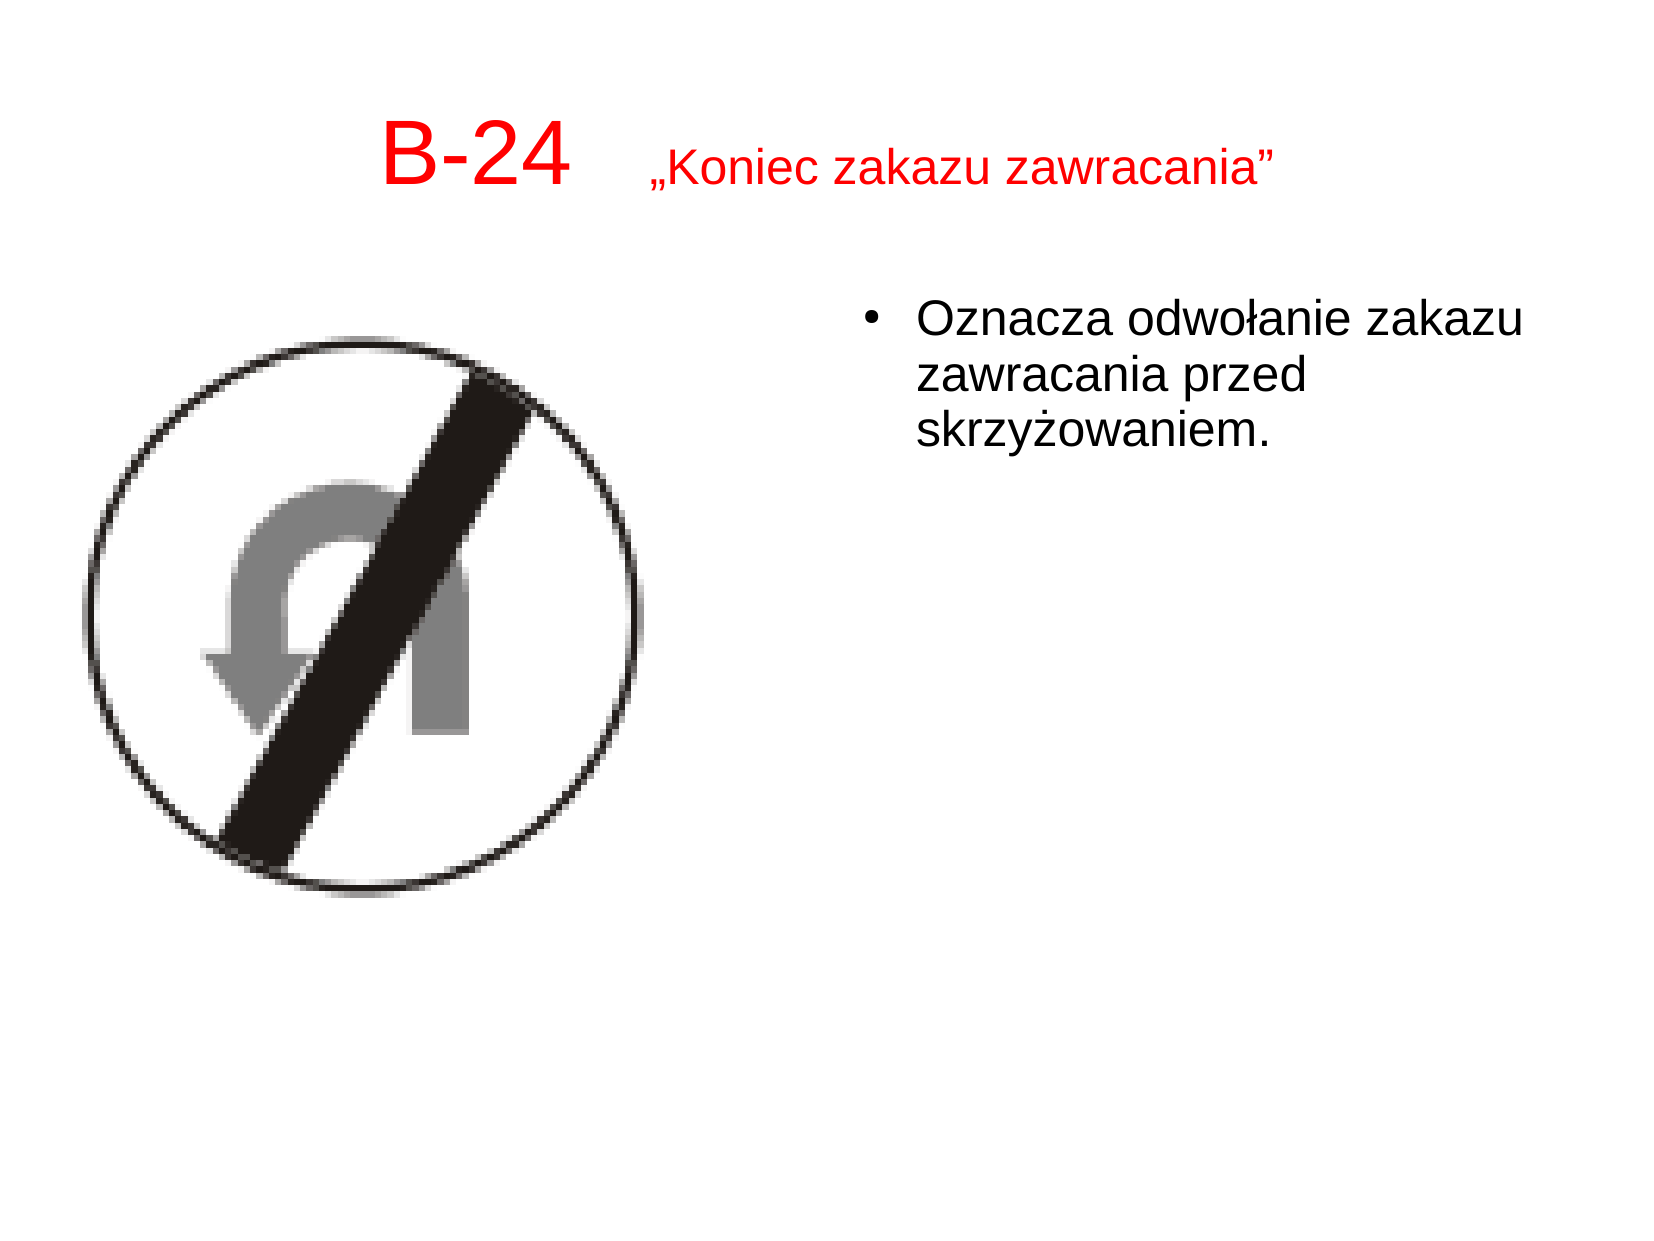

# B-24 „Koniec zakazu zawracania”
Oznacza odwołanie zakazu zawracania przed skrzyżowaniem.